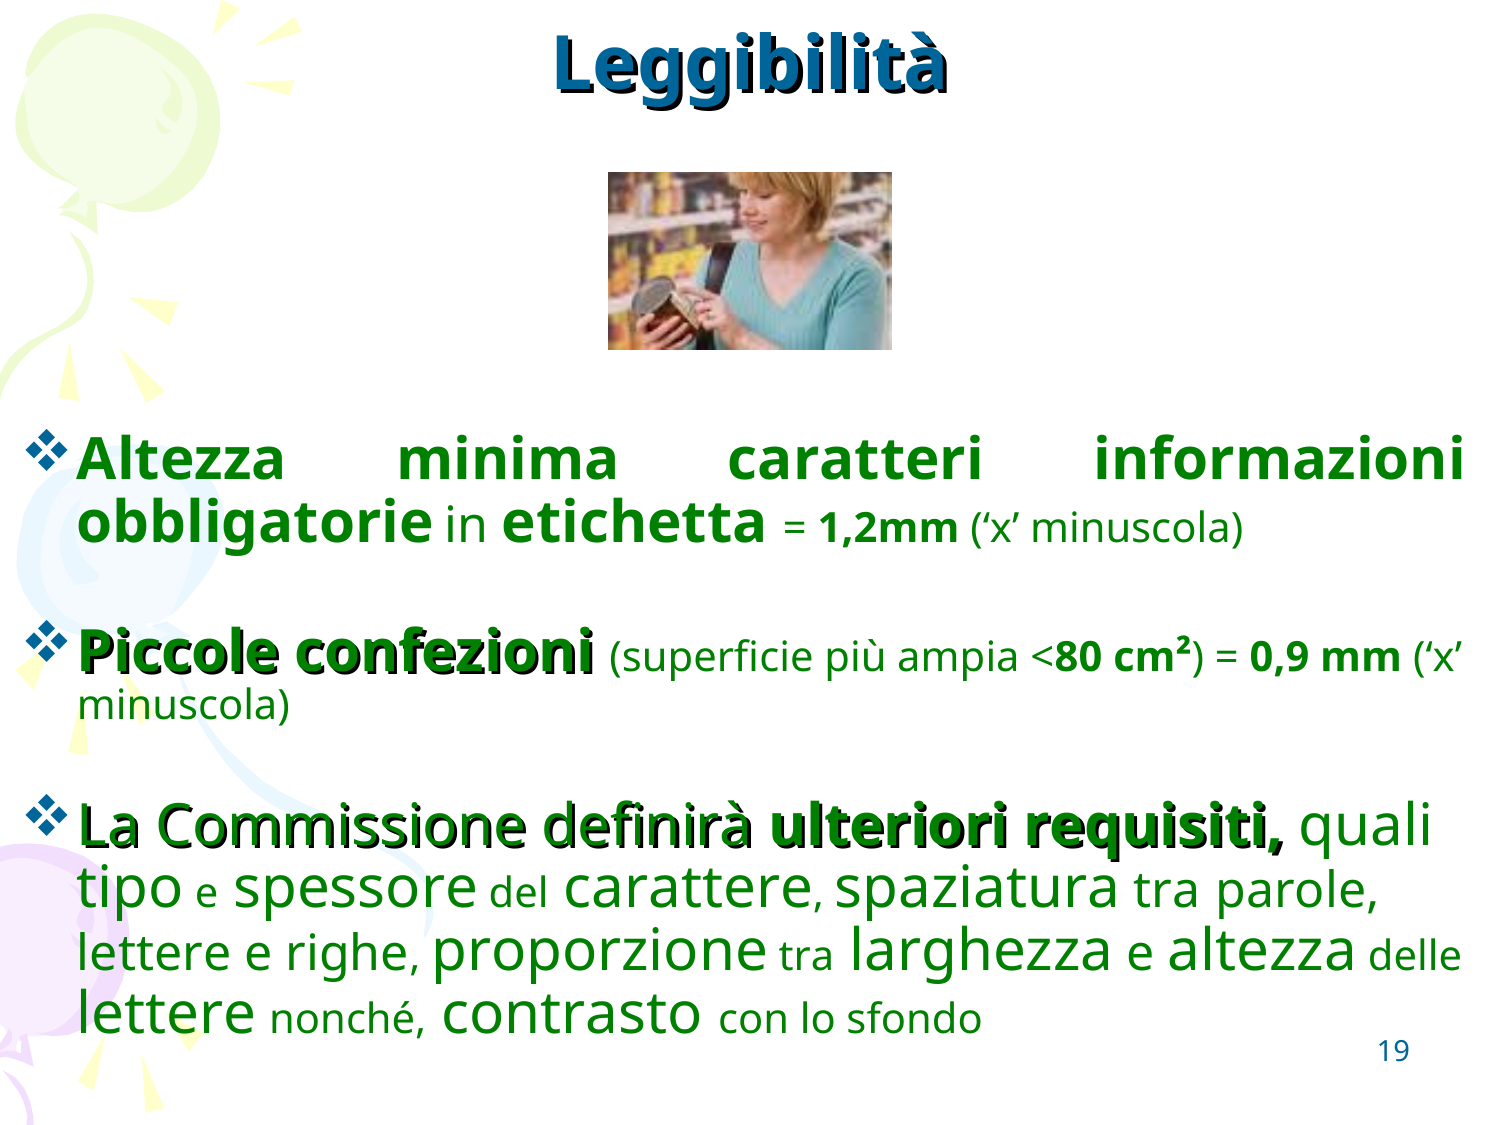

# Leggibilità
Altezza minima caratteri informazioni obbligatorie in etichetta = 1,2mm (‘x’ minuscola)
Piccole confezioni (superficie più ampia <80 cm²) = 0,9 mm (‘x’ minuscola)
La Commissione definirà ulteriori requisiti, quali tipo e spessore del carattere, spaziatura tra parole, lettere e righe, proporzione tra larghezza e altezza delle lettere nonché, contrasto con lo sfondo